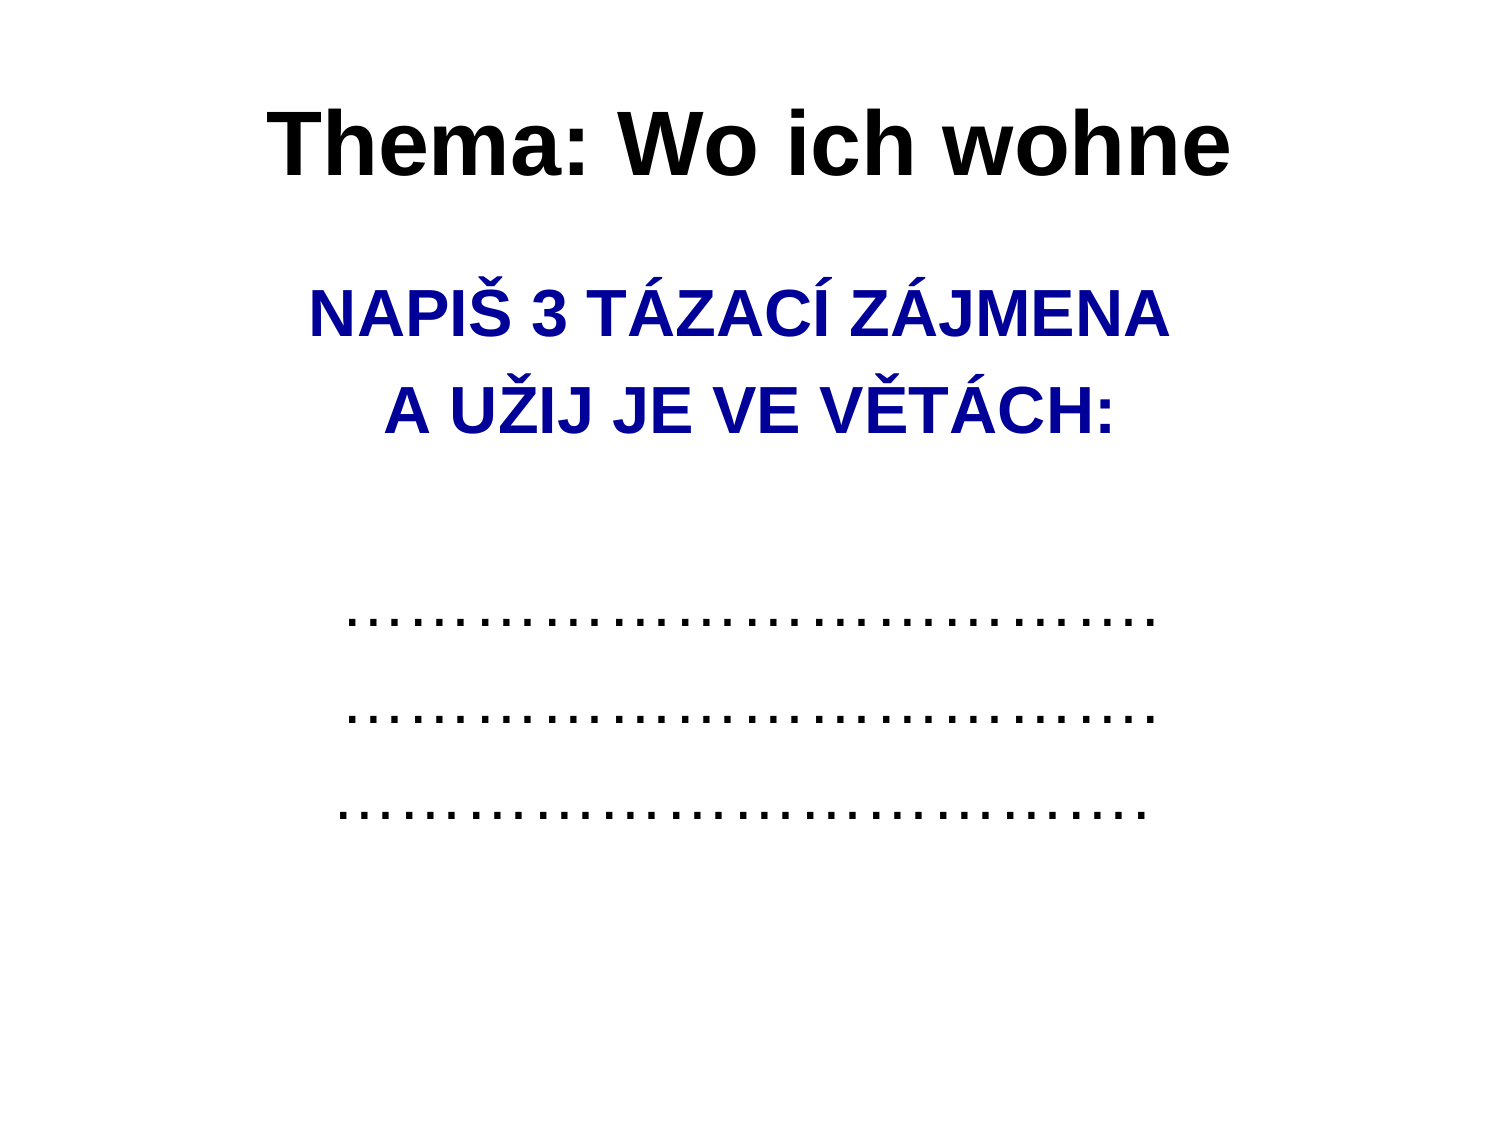

# Thema: Wo ich wohne
NAPIŠ 3 TÁZACÍ ZÁJMENA
A UŽIJ JE VE VĚTÁCH:
……………………………….
……………………………….
……………………………….